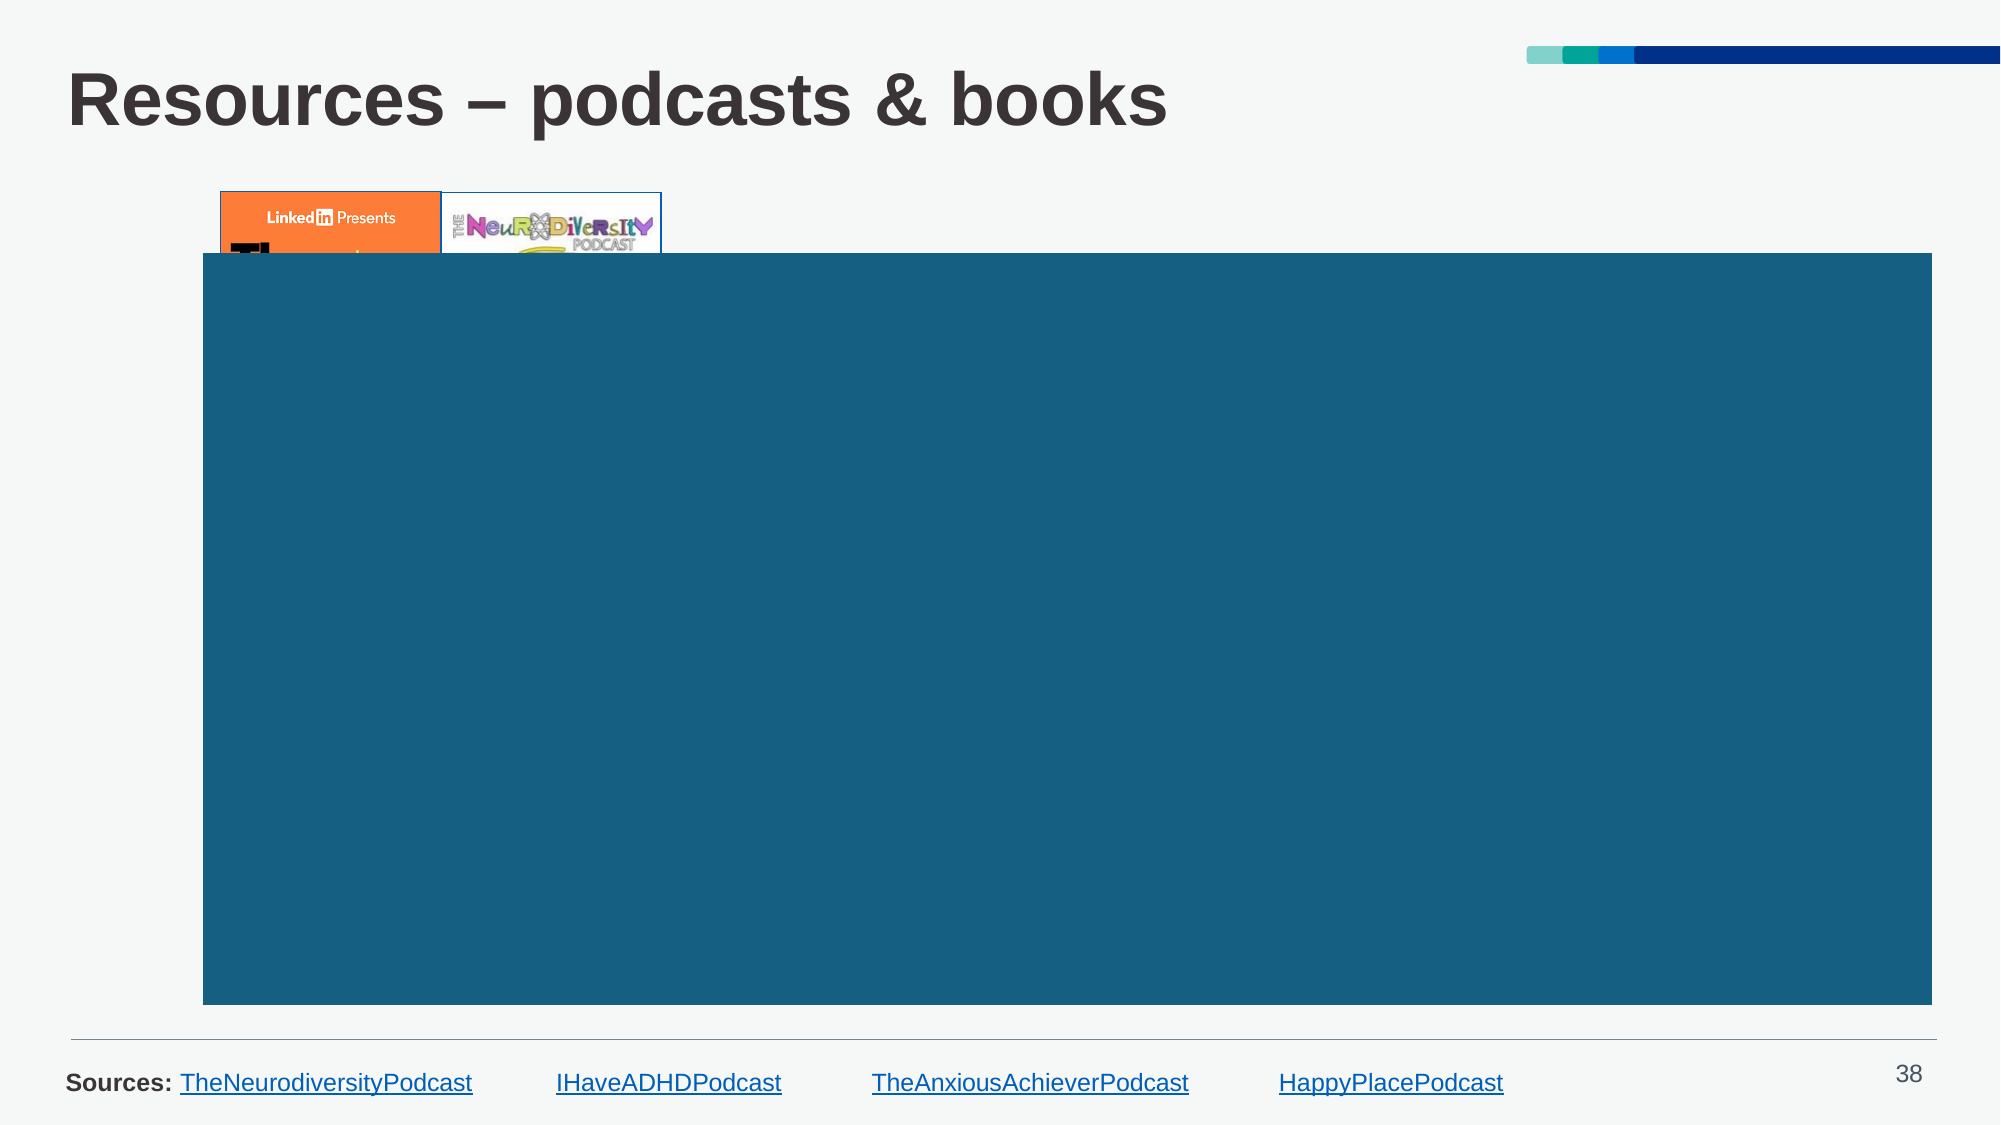

# Resources – podcasts & books
| | | | | | | |
| --- | --- | --- | --- | --- | --- | --- |
| | | | | | | |
Sources: TheNeurodiversityPodcast
IHaveADHDPodcast
TheAnxiousAchieverPodcast
HappyPlacePodcast